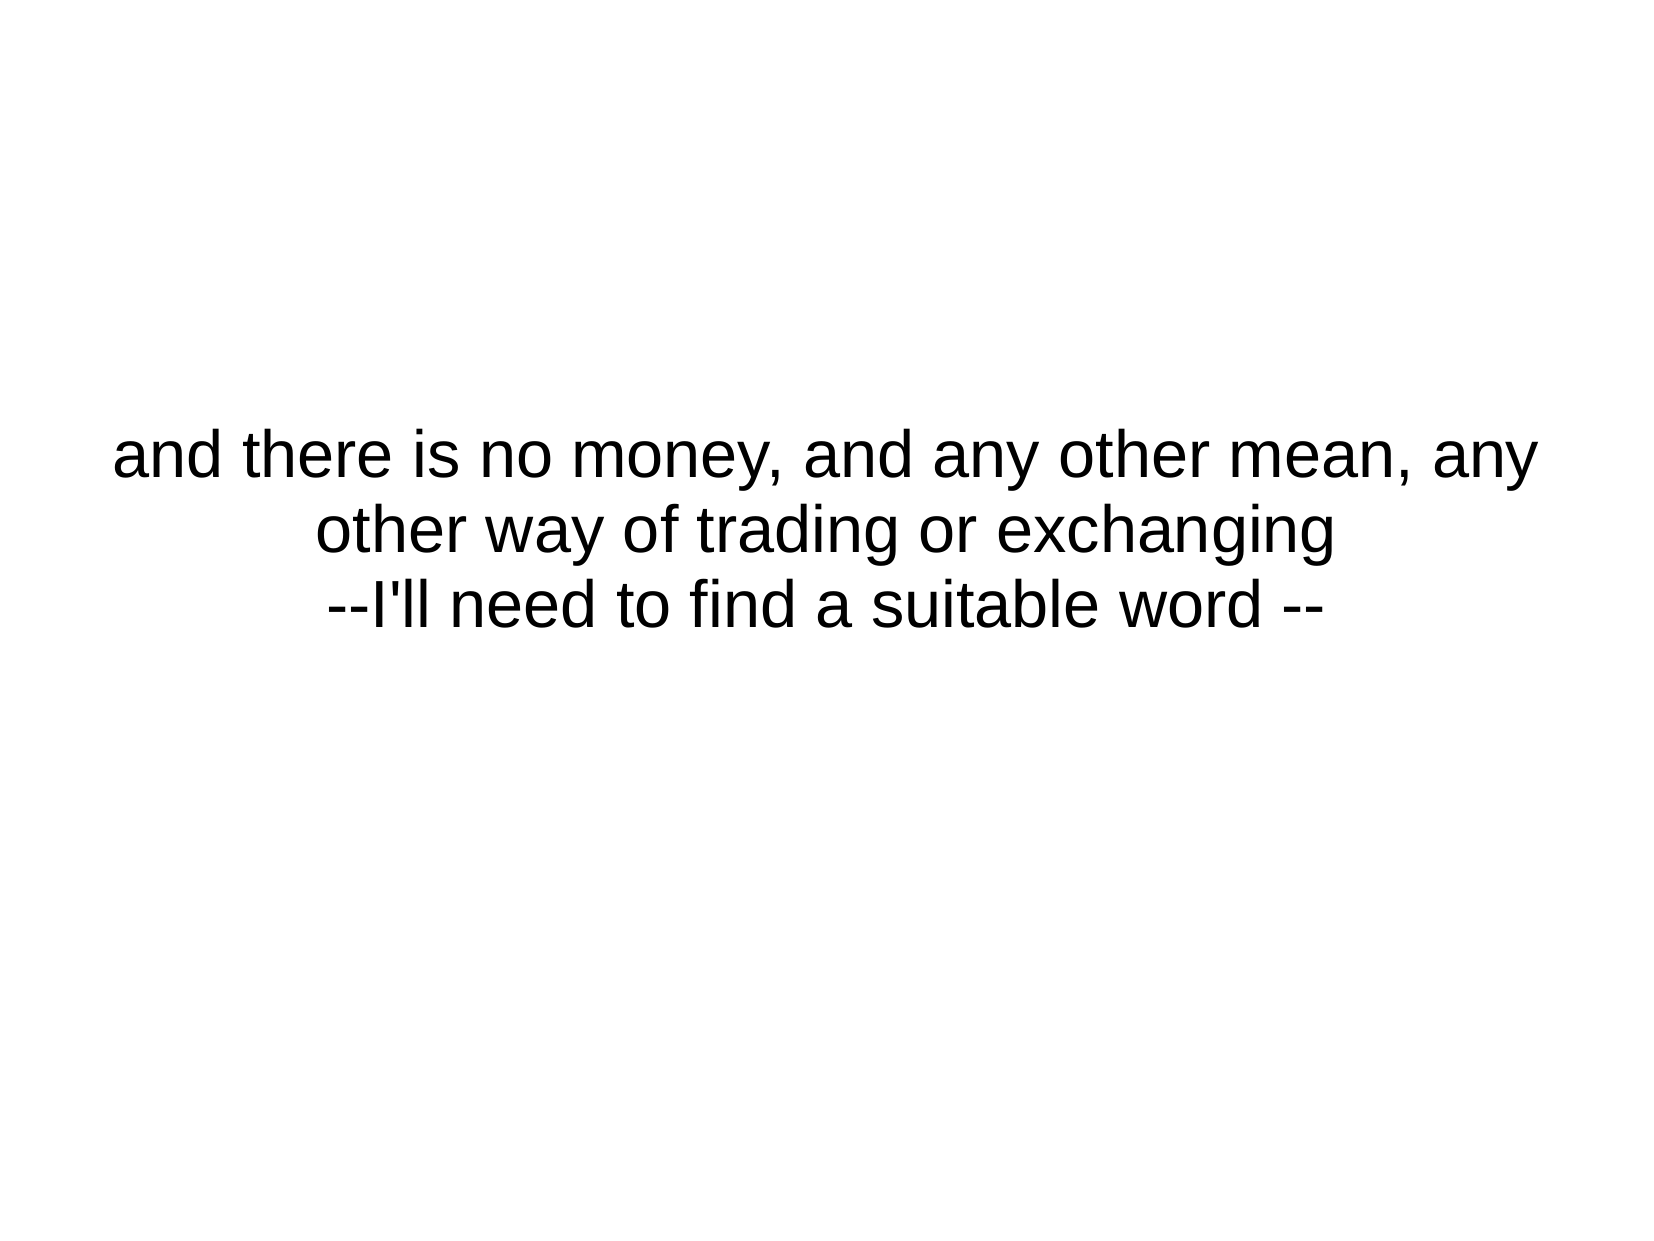

# and there is no money, and any other mean, any other way of trading or exchanging
--I'll need to find a suitable word --